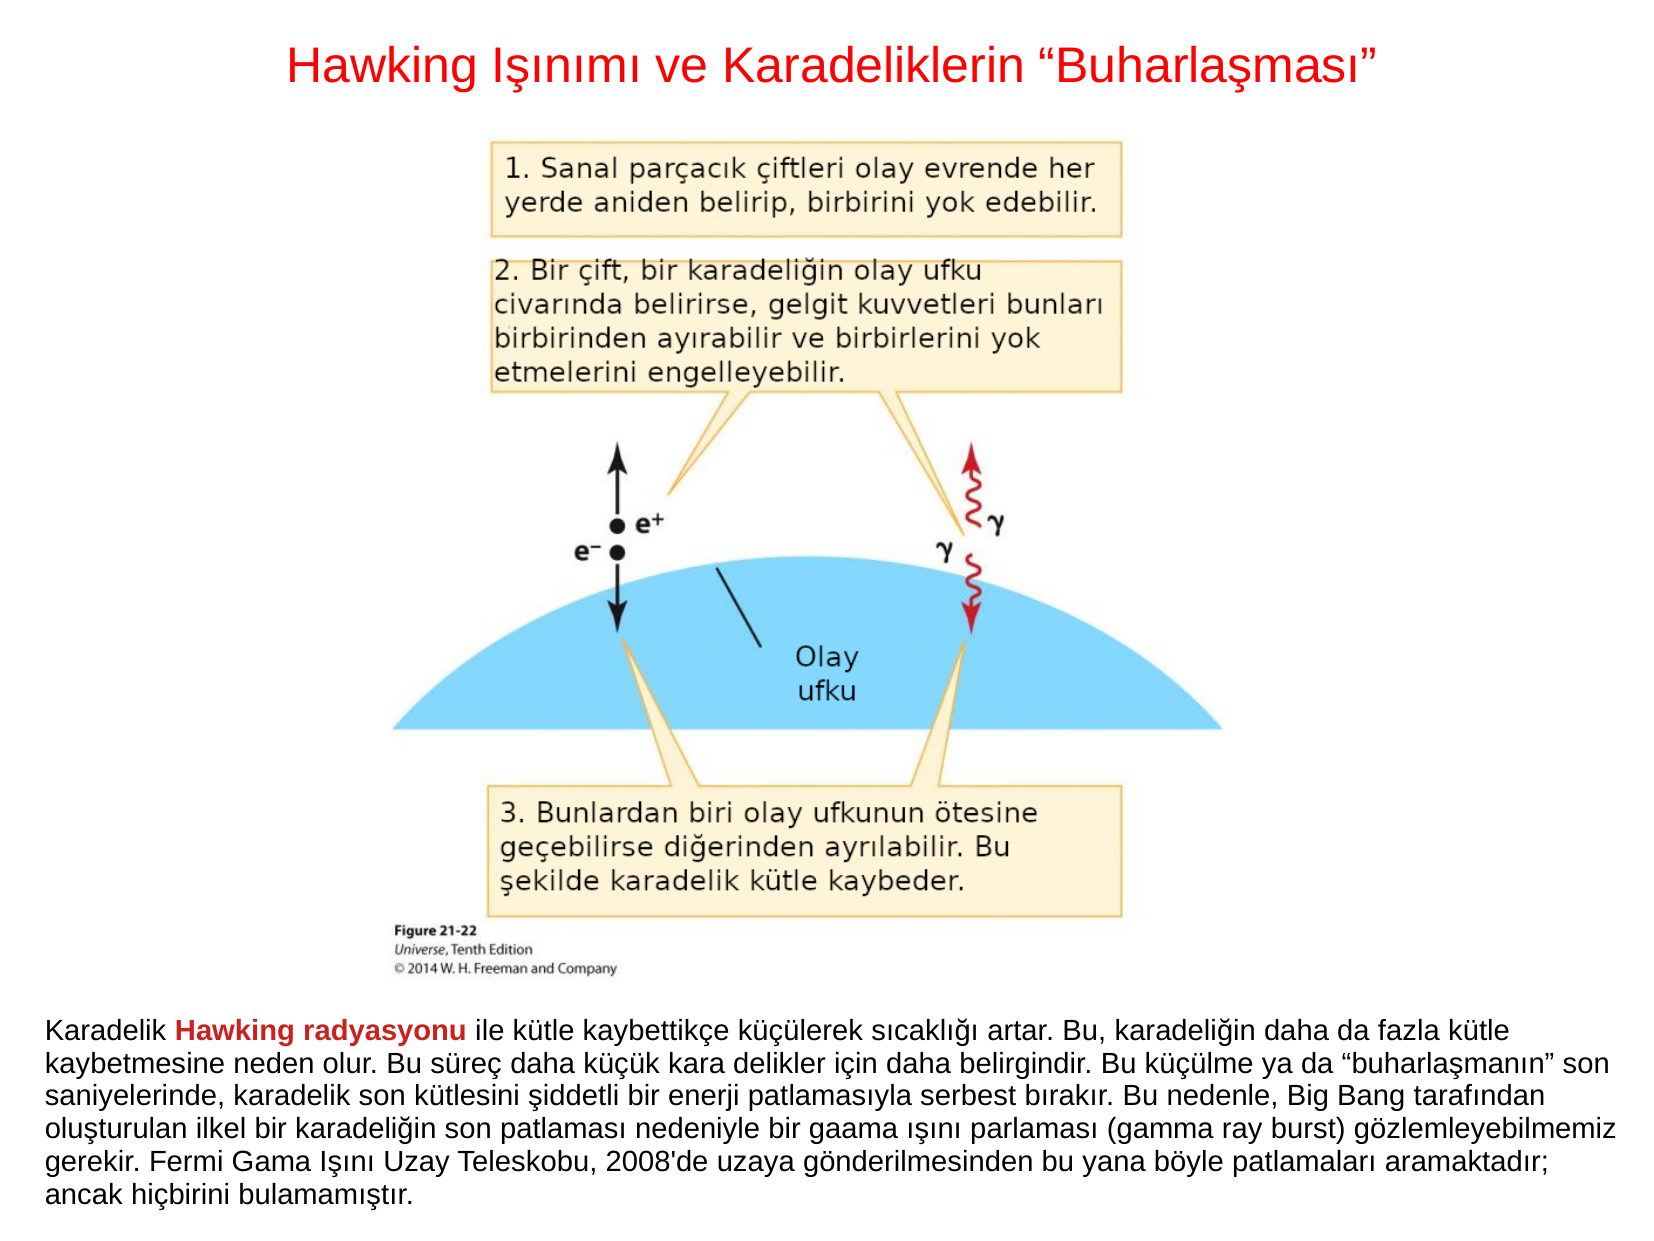

Hawking Işınımı ve Karadeliklerin “Buharlaşması”
Karadelik Hawking radyasyonu ile kütle kaybettikçe küçülerek sıcaklığı artar. Bu, karadeliğin daha da fazla kütle kaybetmesine neden olur. Bu süreç daha küçük kara delikler için daha belirgindir. Bu küçülme ya da “buharlaşmanın” son saniyelerinde, karadelik son kütlesini şiddetli bir enerji patlamasıyla serbest bırakır. Bu nedenle, Big Bang tarafından oluşturulan ilkel bir karadeliğin son patlaması nedeniyle bir gaama ışını parlaması (gamma ray burst) gözlemleyebilmemiz gerekir. Fermi Gama Işını Uzay Teleskobu, 2008'de uzaya gönderilmesinden bu yana böyle patlamaları aramaktadır; ancak hiçbirini bulamamıştır.